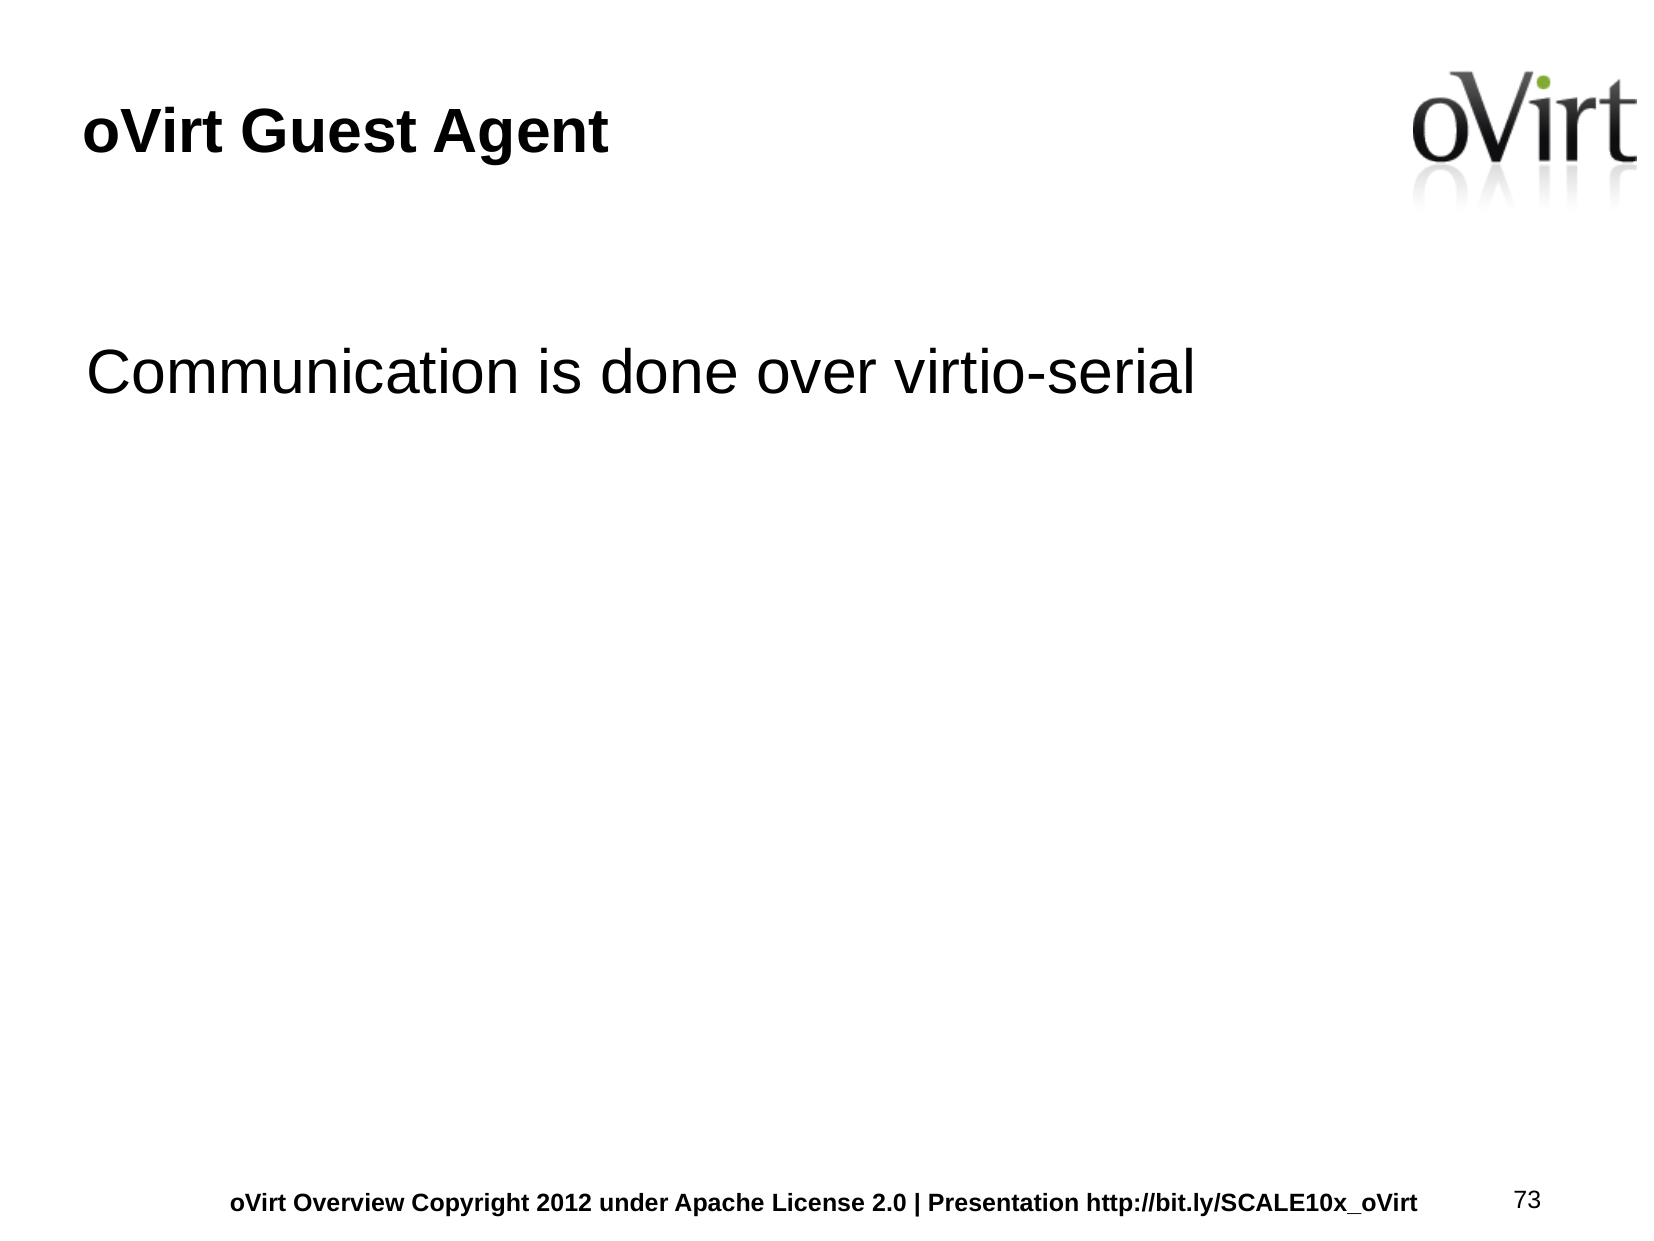

# oVirt Guest Agent
Communication is done over virtio-serial